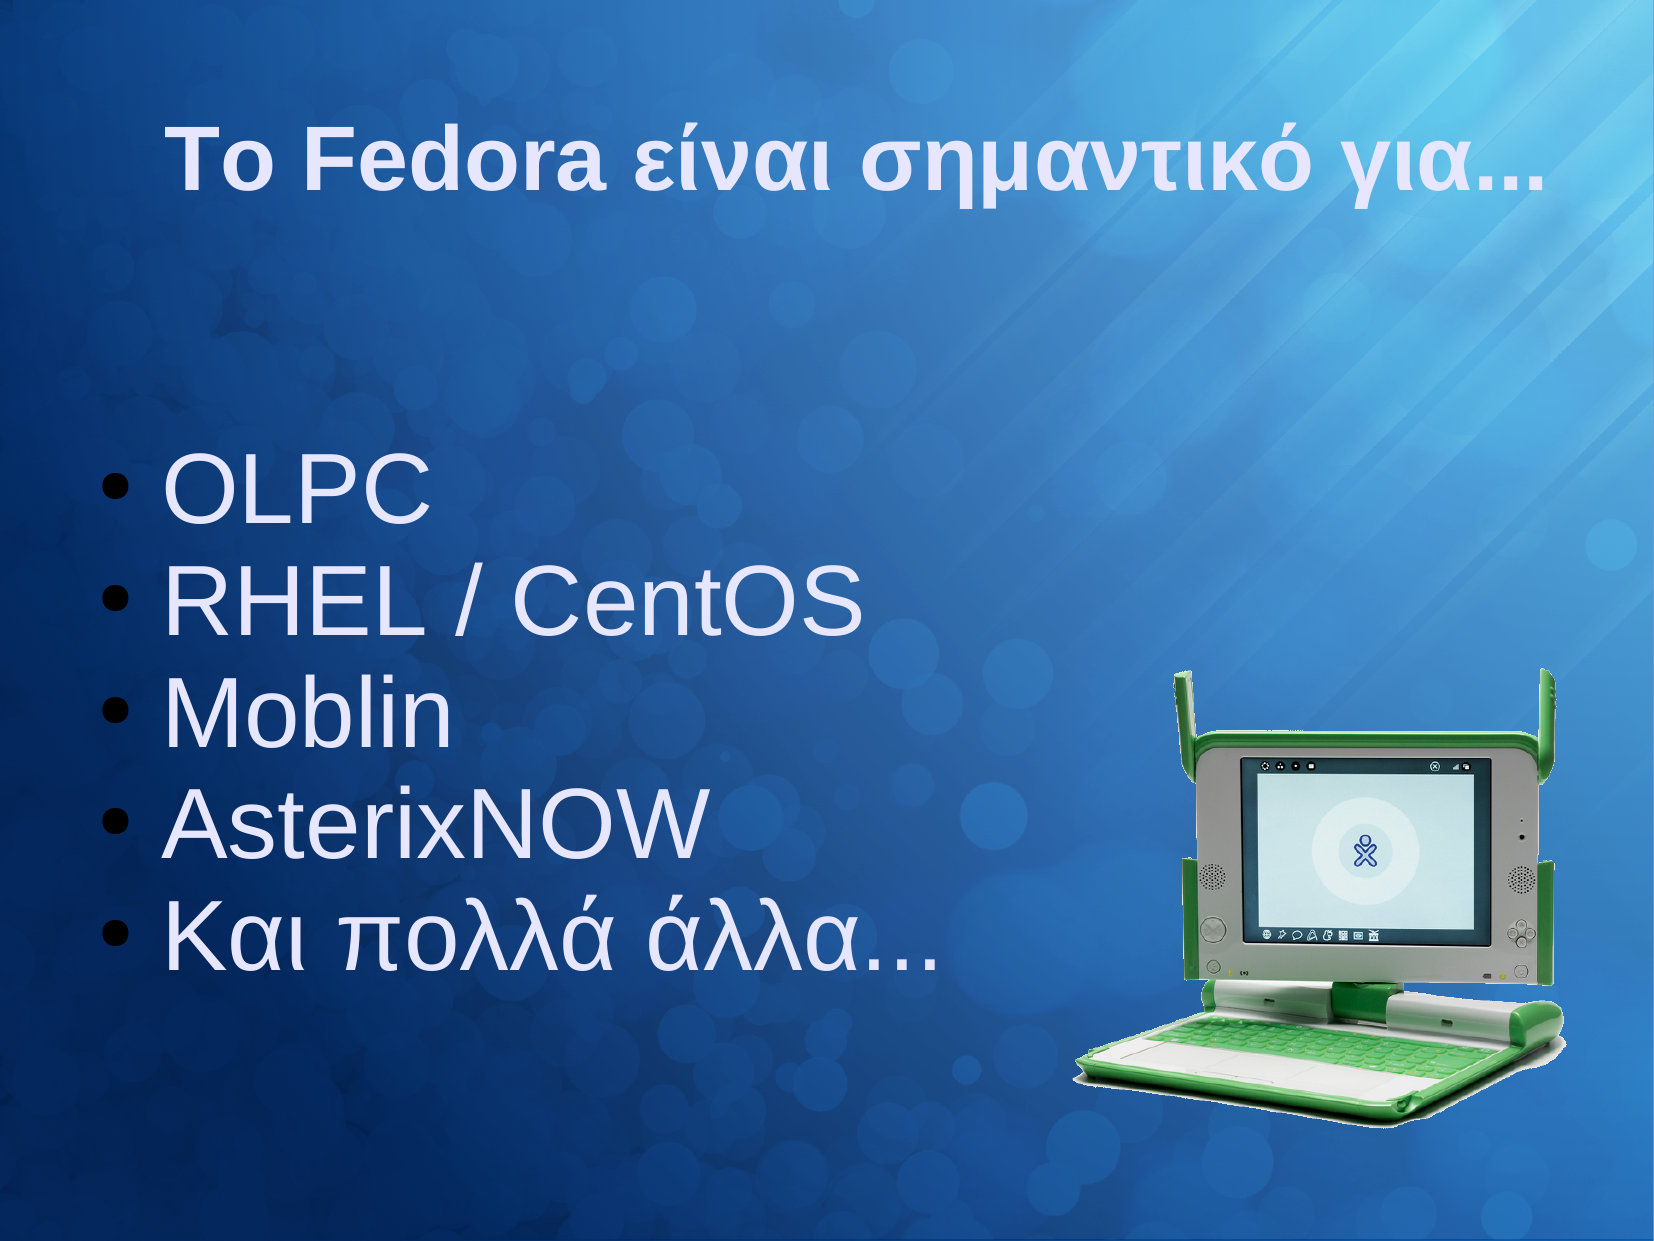

Το Fedora είναι σημαντικό για...
 OLPC
 RHEL / CentOS
 Moblin
 AsterixNOW
 Και πολλά άλλα...